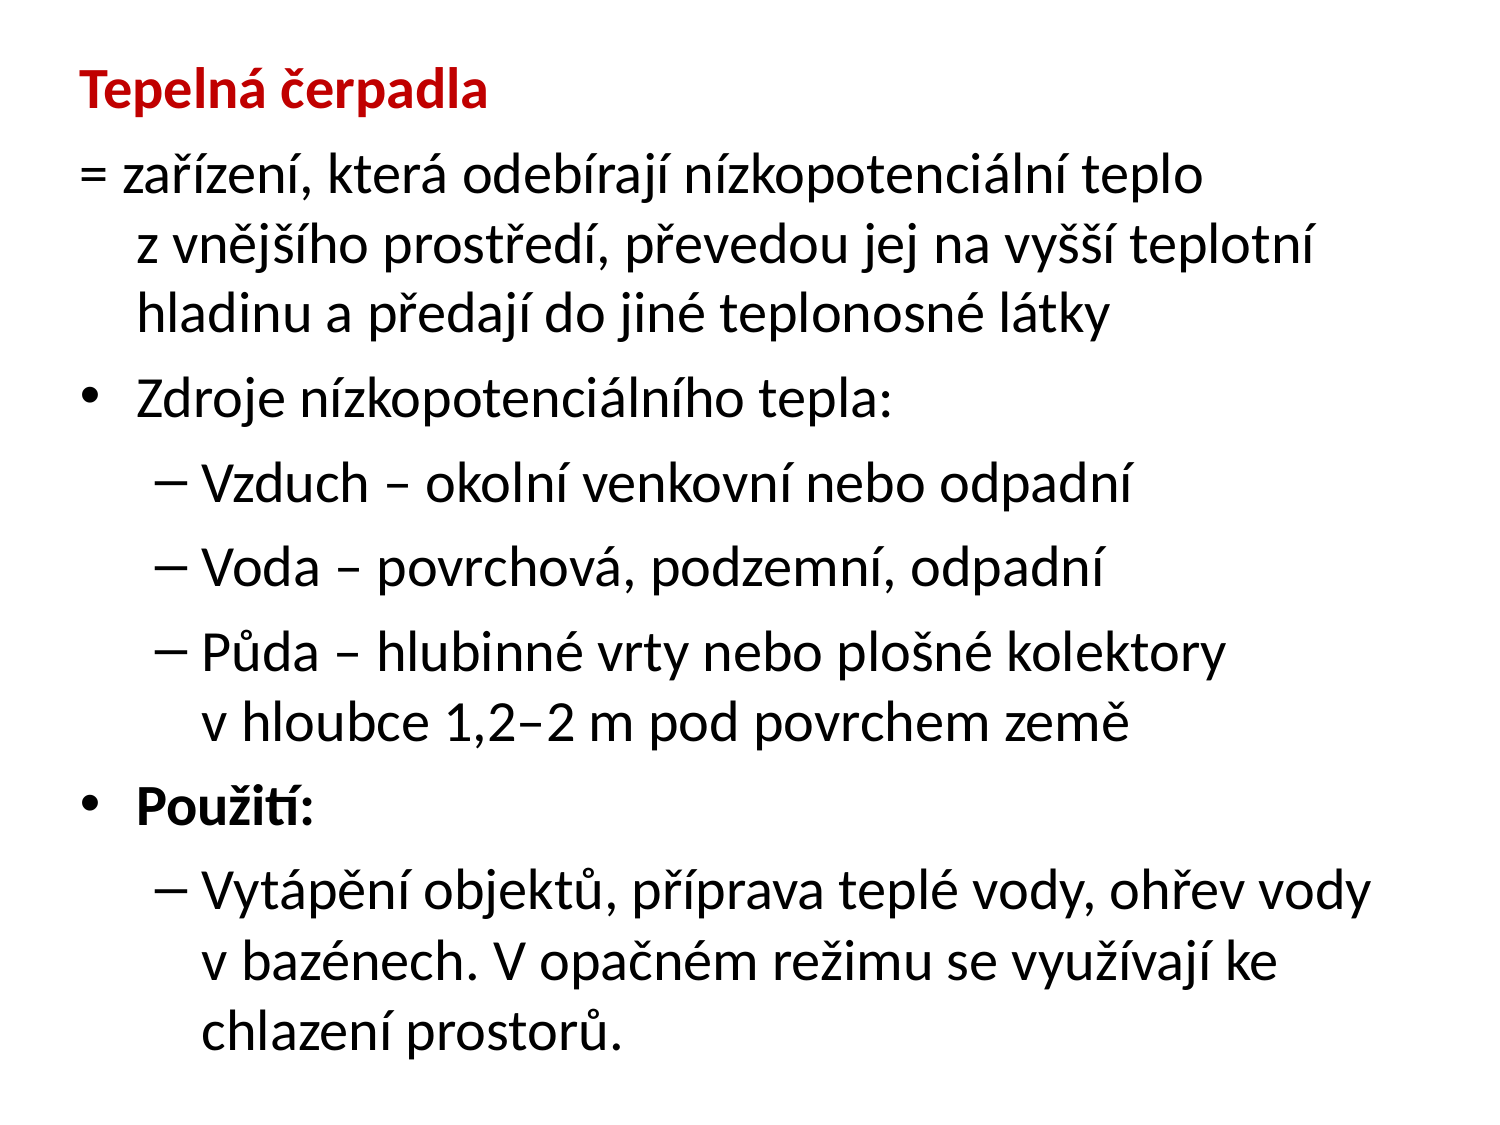

#
Tepelná čerpadla
= zařízení, která odebírají nízkopotenciální teplo
z vnějšího prostředí, převedou jej na vyšší teplotní hladinu a předají do jiné teplonosné látky
Zdroje nízkopotenciálního tepla:
Vzduch – okolní venkovní nebo odpadní
Voda – povrchová, podzemní, odpadní
Půda – hlubinné vrty nebo plošné kolektory
v hloubce 1,2–2 m pod povrchem země
Použití:
Vytápění objektů, příprava teplé vody, ohřev vody
v bazénech. V opačném režimu se využívají ke chlazení prostorů.